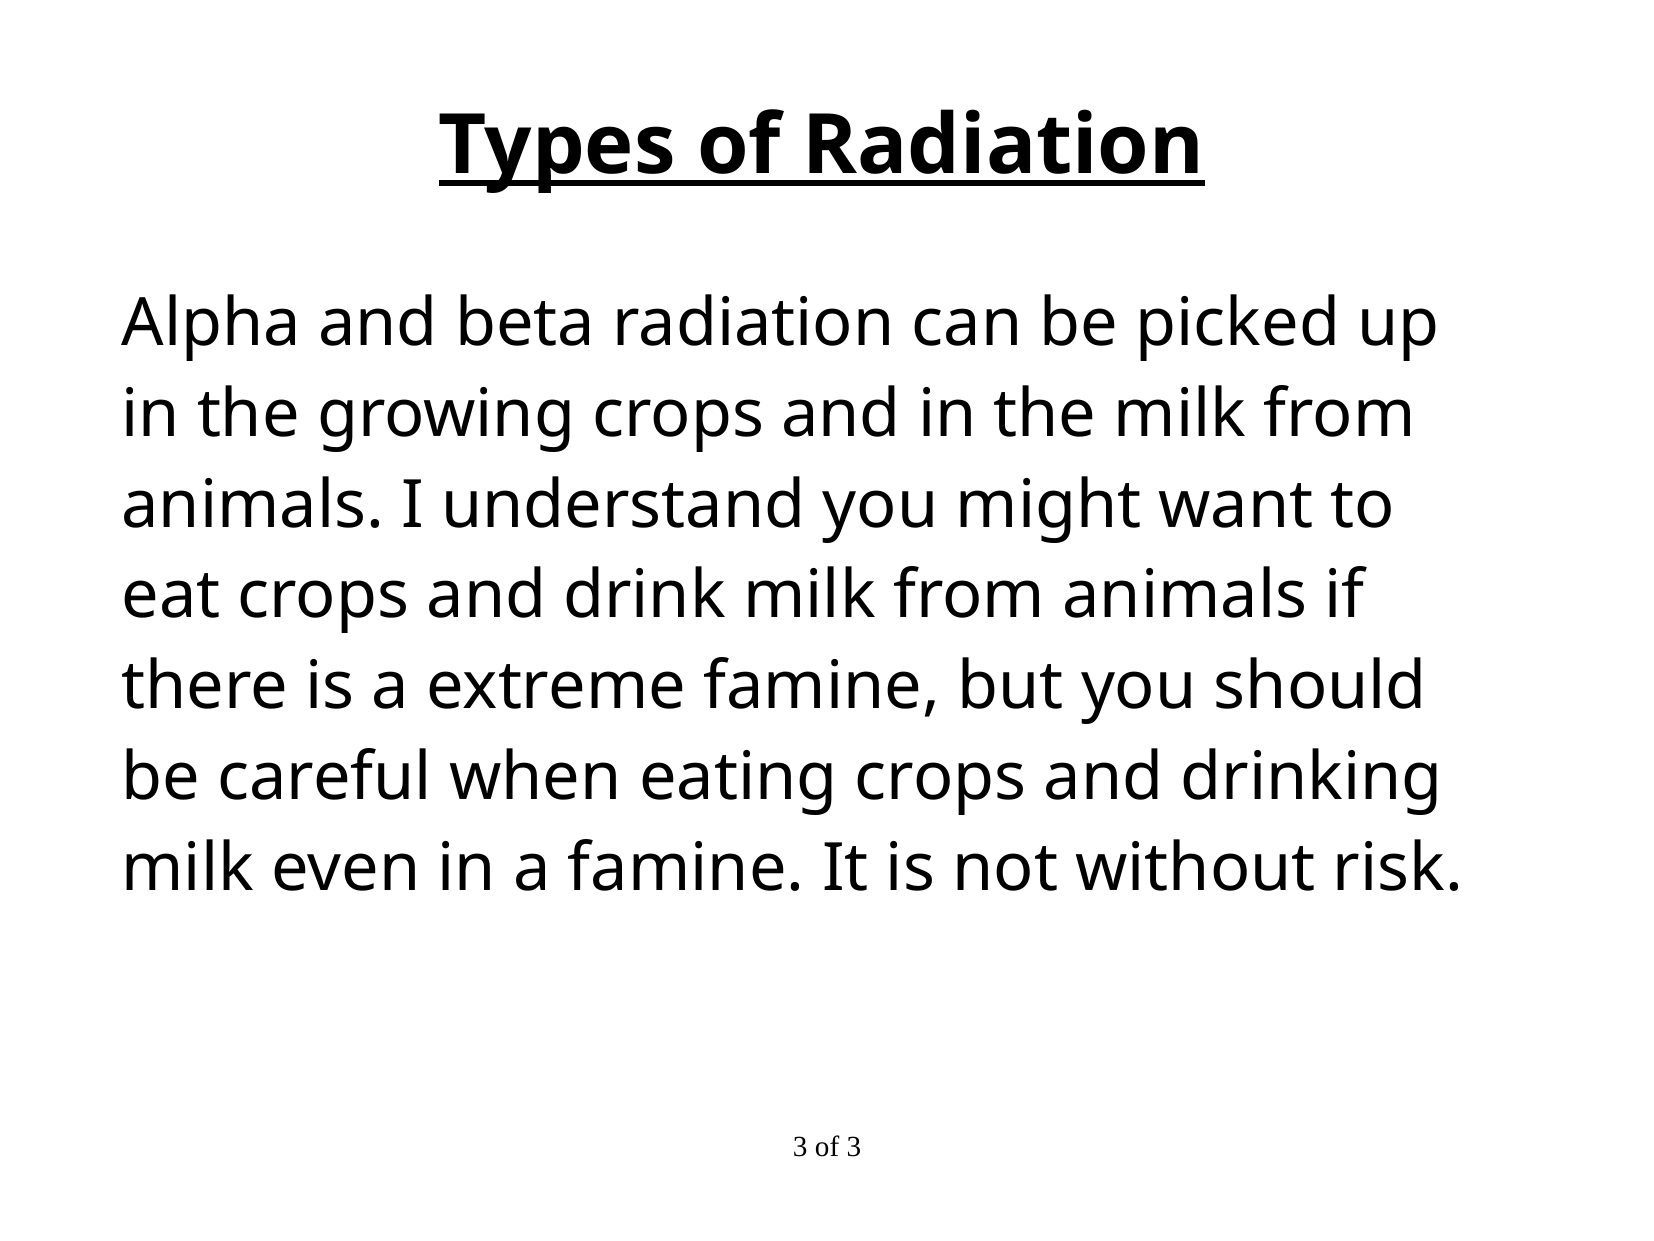

Types of Radiation
Alpha and beta radiation can be picked up in the growing crops and in the milk from animals. I understand you might want to eat crops and drink milk from animals if there is a extreme famine, but you should be careful when eating crops and drinking milk even in a famine. It is not without risk.
3 of 3